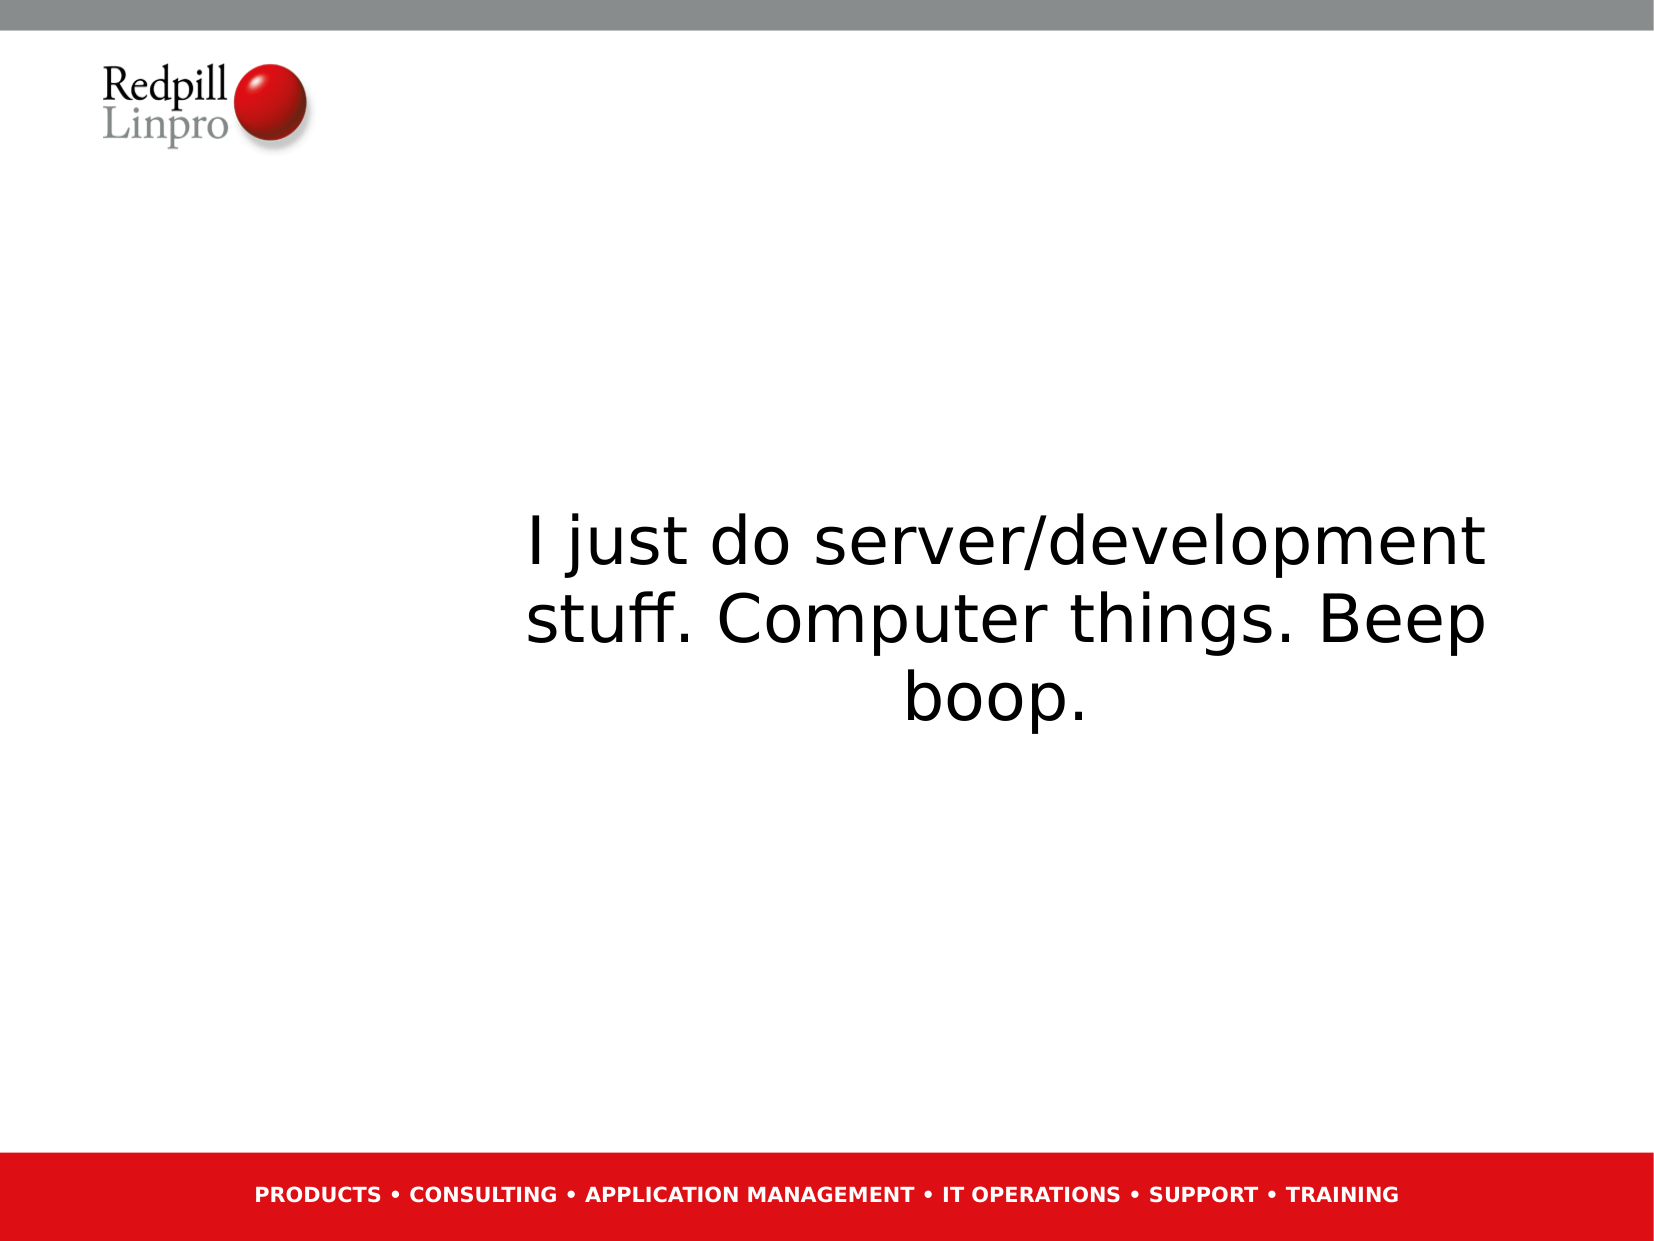

# I just do server/development stuff. Computer things. Beep boop.